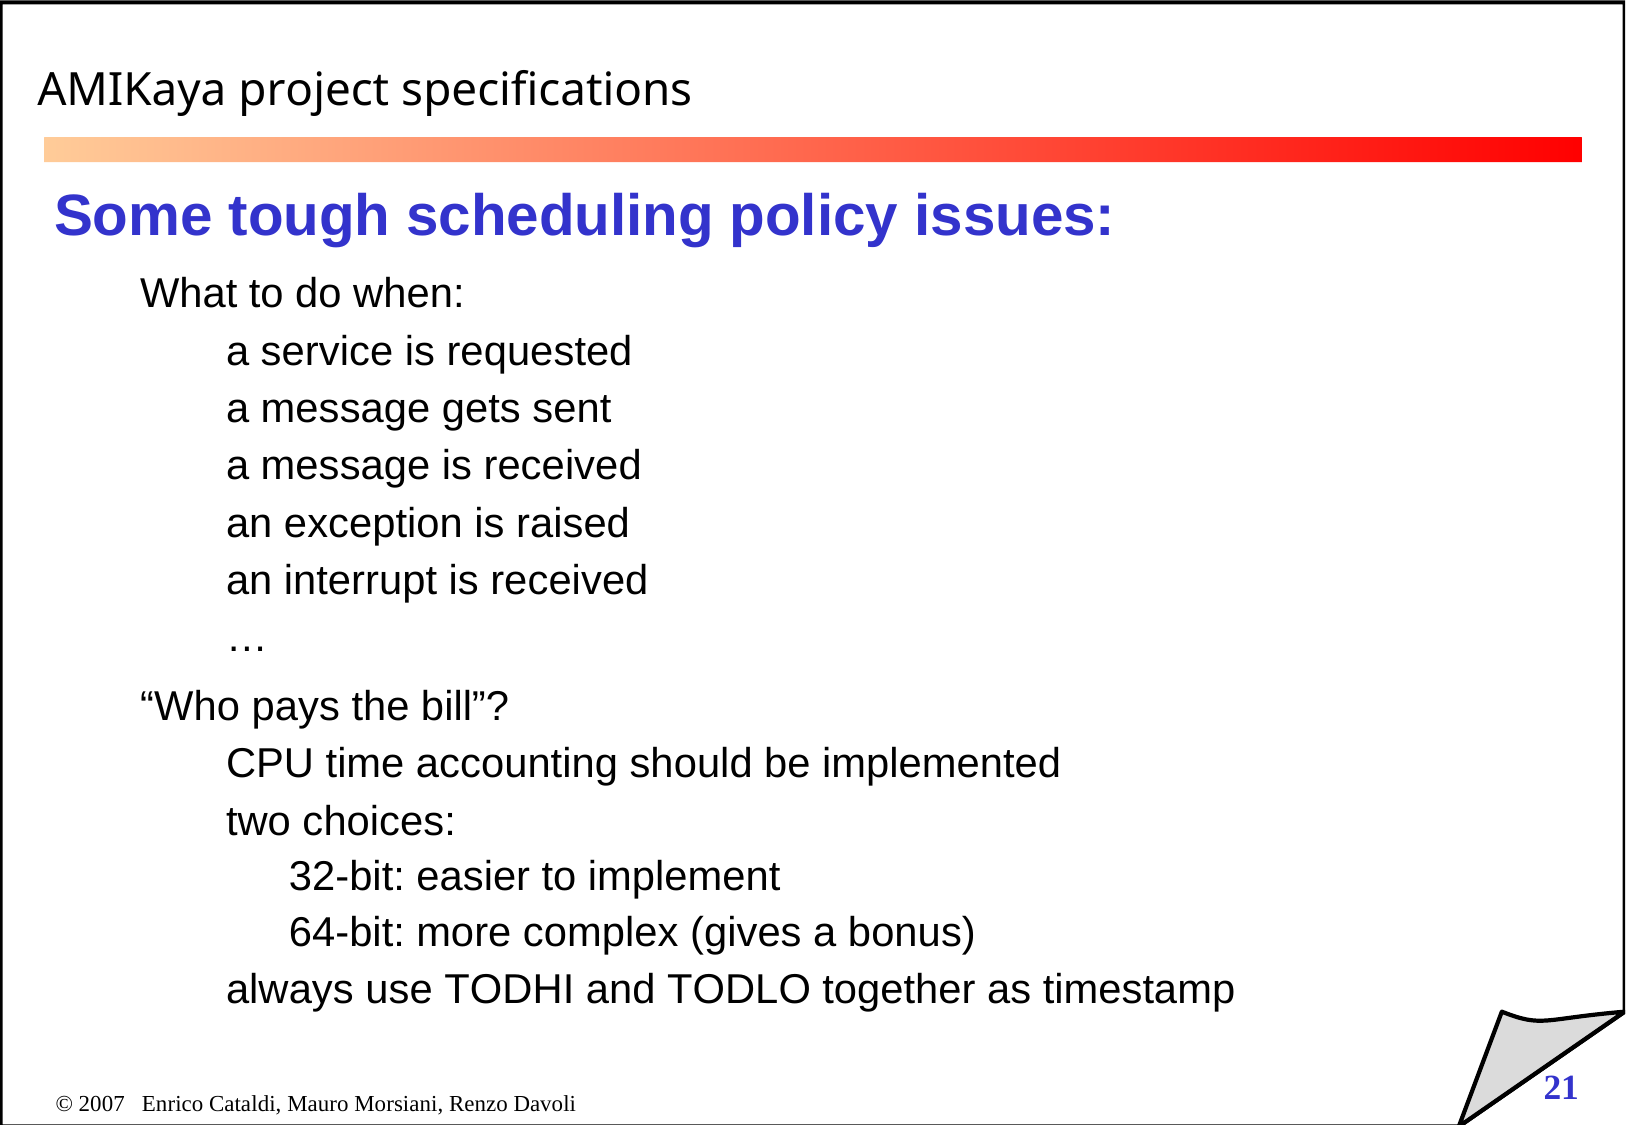

# AMIKaya project specifications
Some tough scheduling policy issues:
What to do when:
a service is requested
a message gets sent
a message is received
an exception is raised
an interrupt is received
…
“Who pays the bill”?
CPU time accounting should be implemented
two choices:
32-bit: easier to implement
64-bit: more complex (gives a bonus)
always use TODHI and TODLO together as timestamp